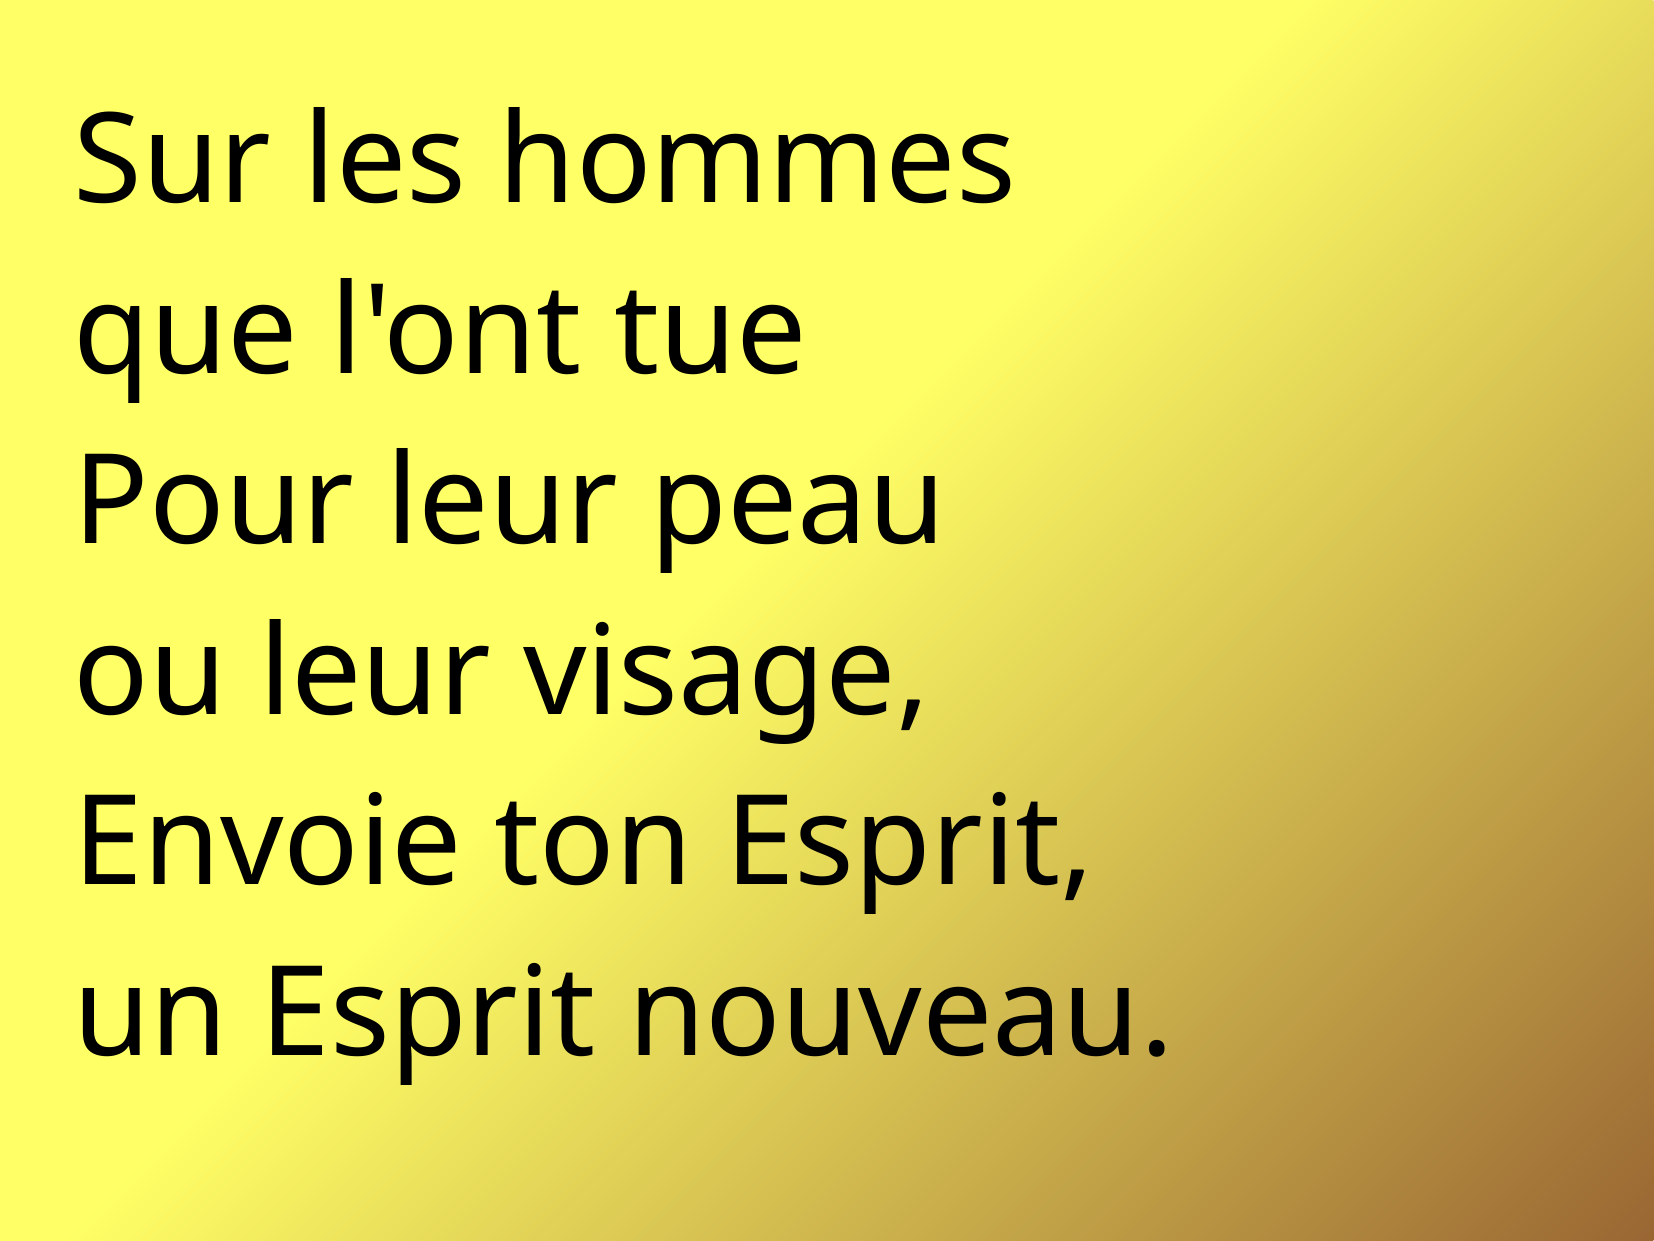

Sur les hommes
que l'ont tue
Pour leur peau
ou leur visage,
Envoie ton Esprit,
un Esprit nouveau.